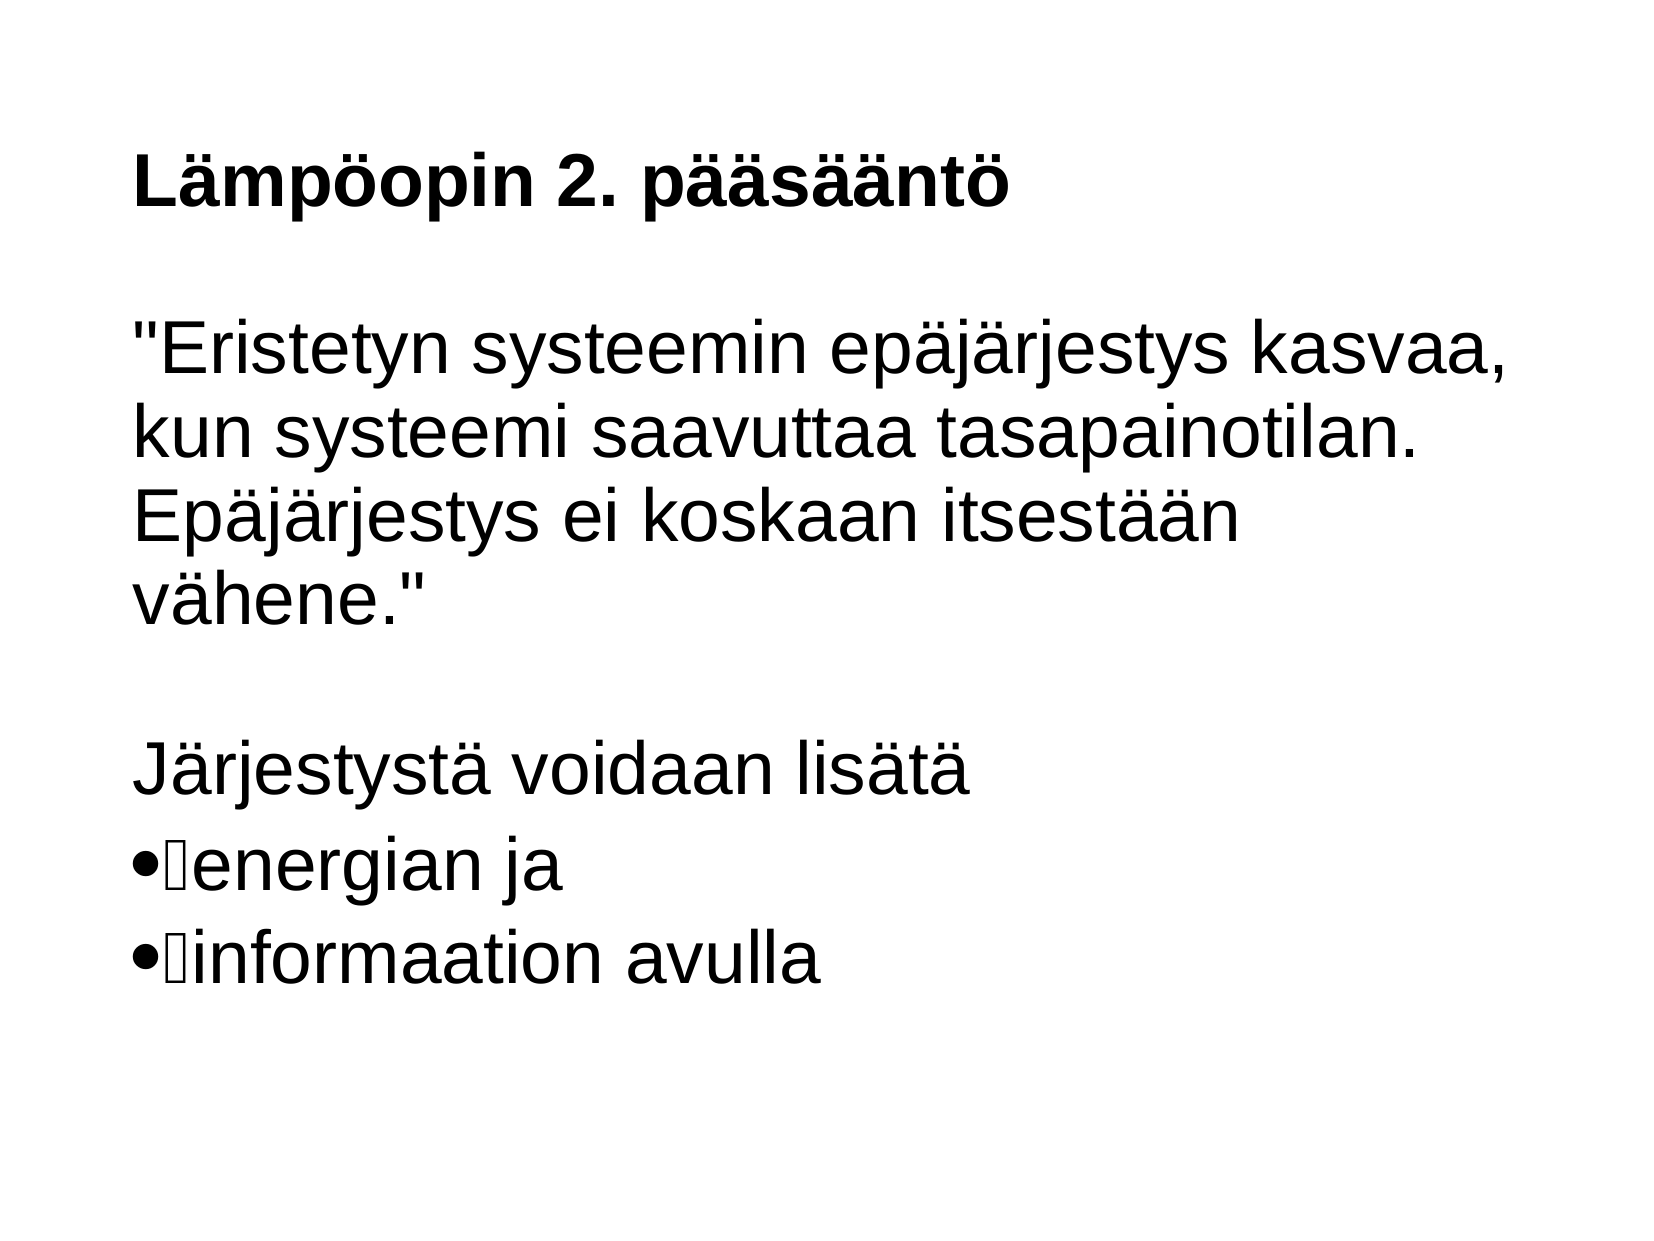

Lämpöopin 2. pääsääntö
"Eristetyn systeemin epäjärjestys kasvaa, kun systeemi saavuttaa tasapainotilan. Epäjärjestys ei koskaan itsestään vähene."
Järjestystä voidaan lisätä
energian ja
informaation avulla